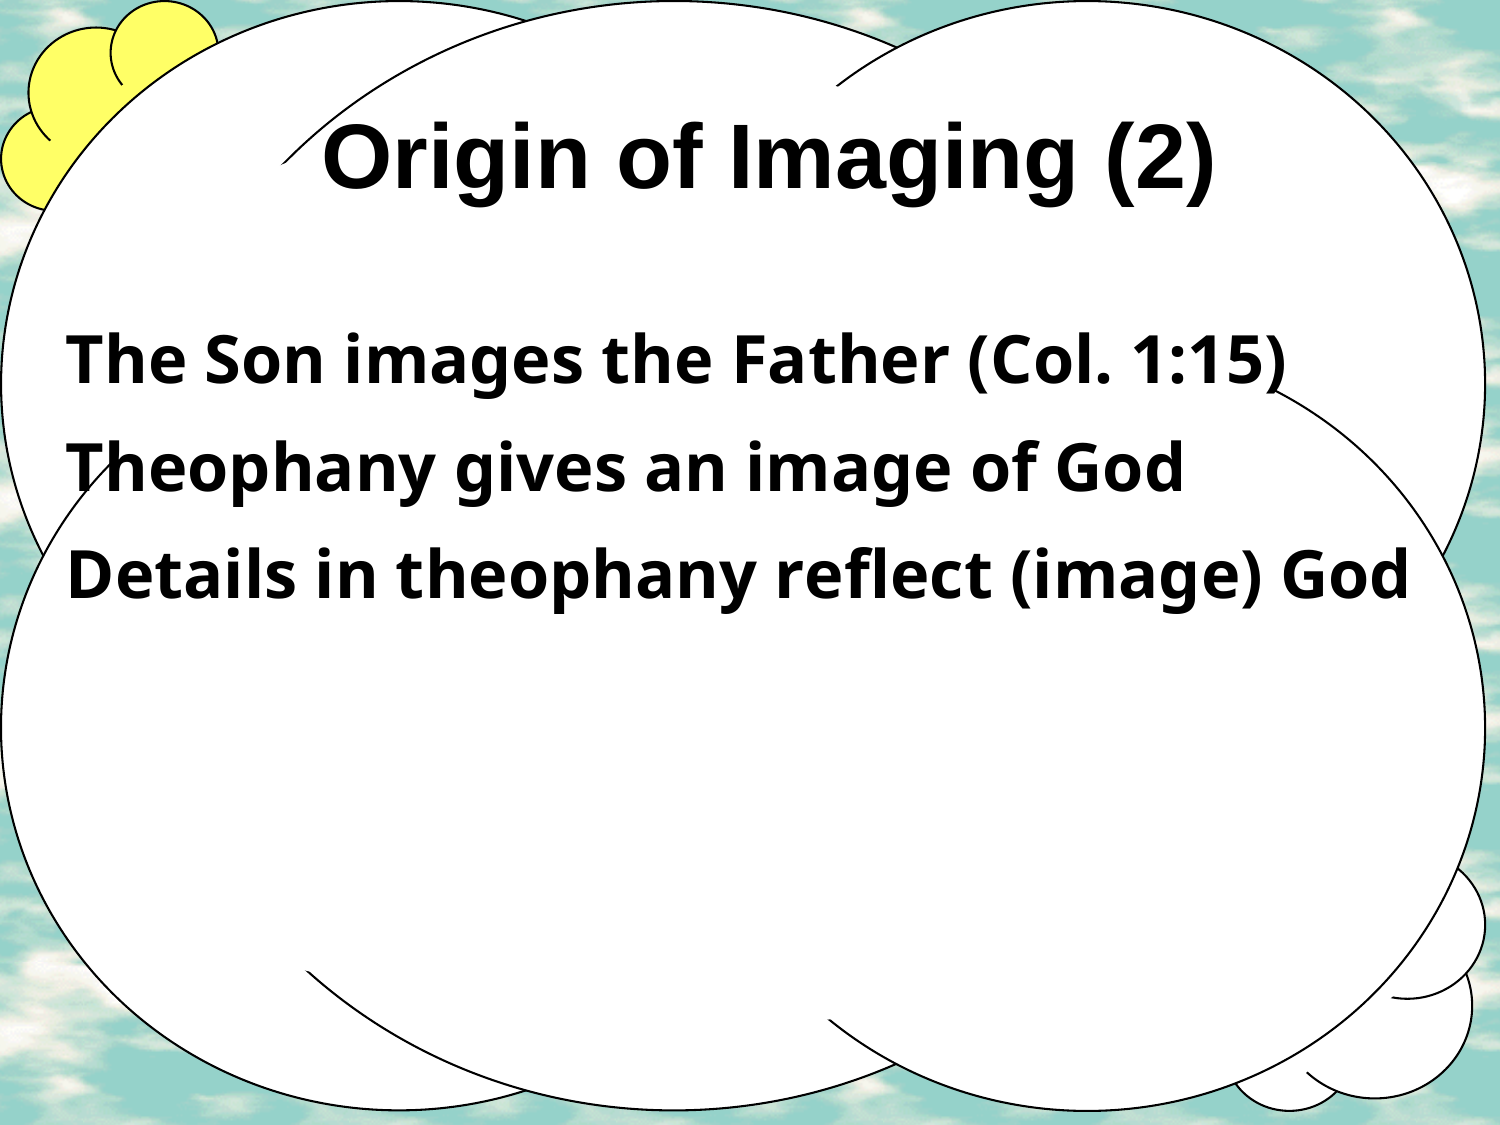

# Origin of Imaging (2)
The Son images the Father (Col. 1:15)
Theophany gives an image of God
Details in theophany reflect (image) God